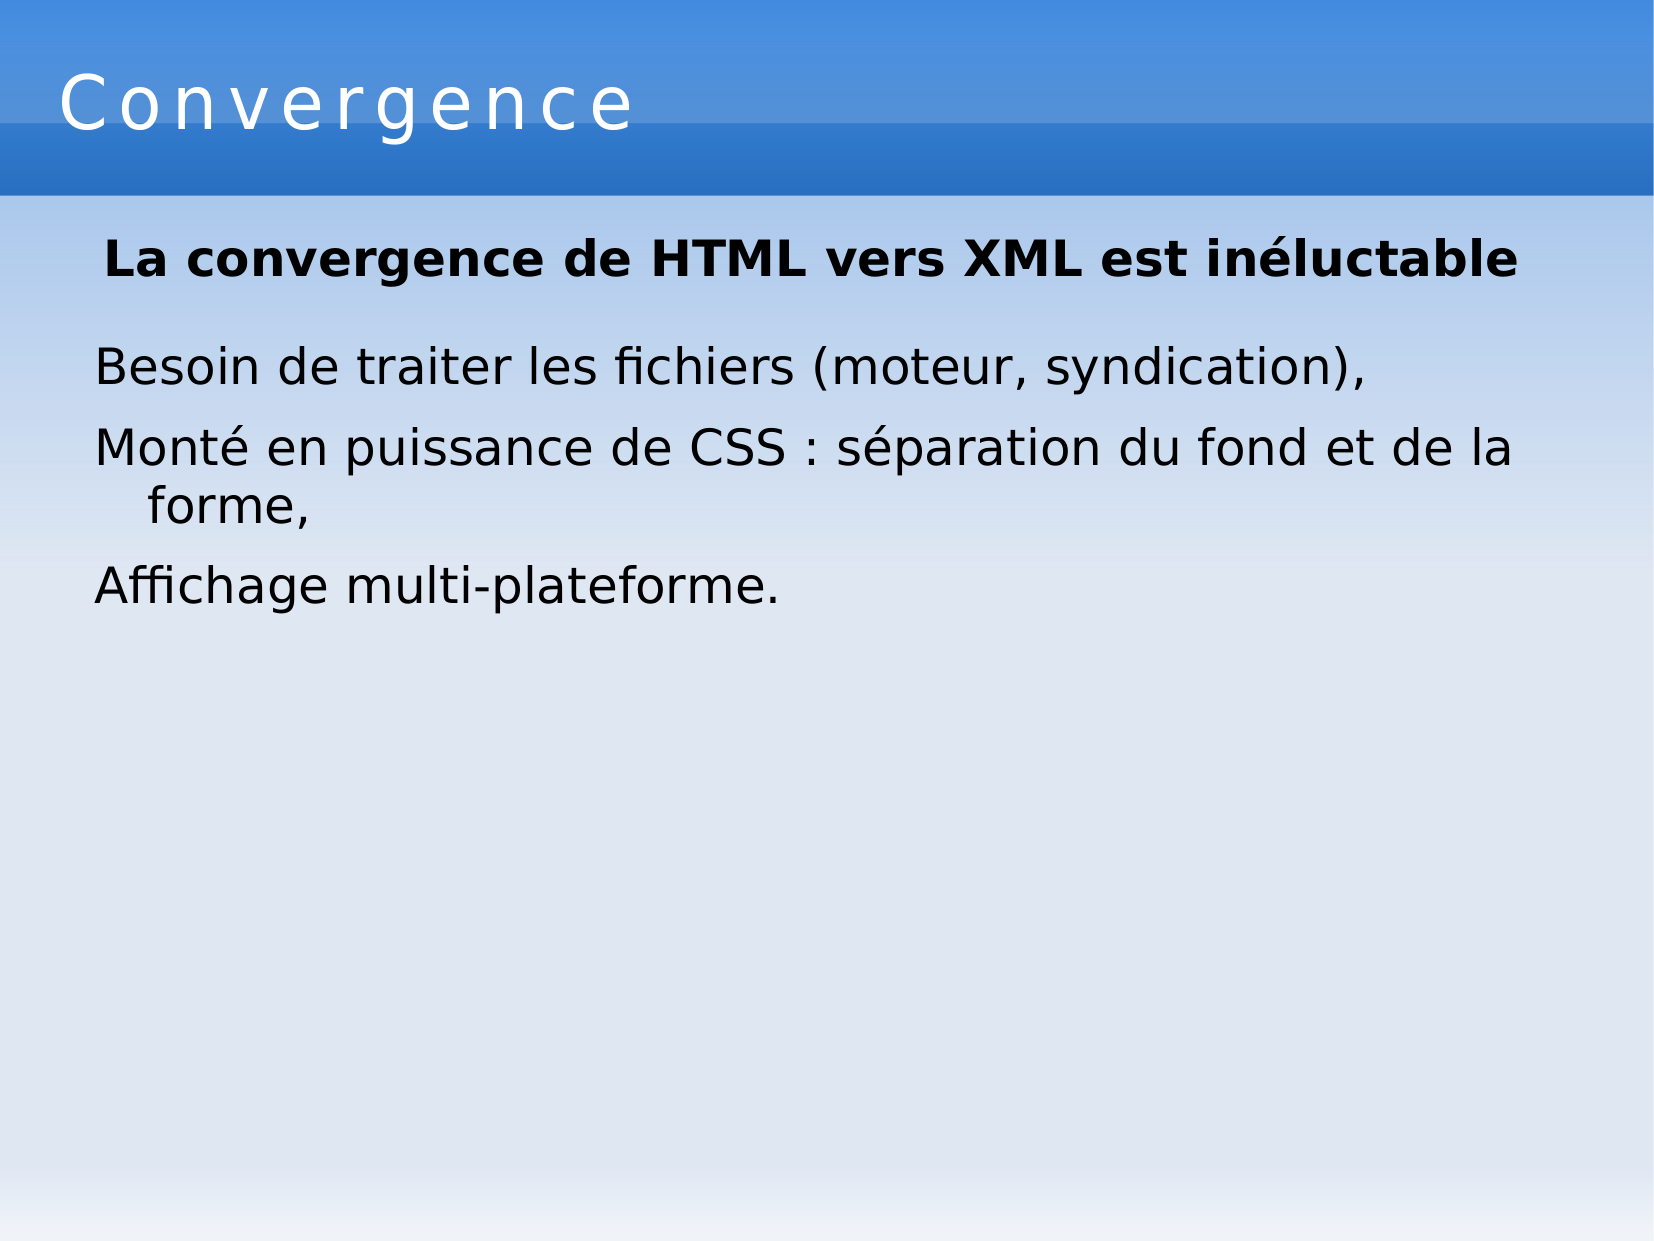

# Convergence
La convergence de HTML vers XML est inéluctable
Besoin de traiter les fichiers (moteur, syndication),
Monté en puissance de CSS : séparation du fond et de la forme,
Affichage multi-plateforme.